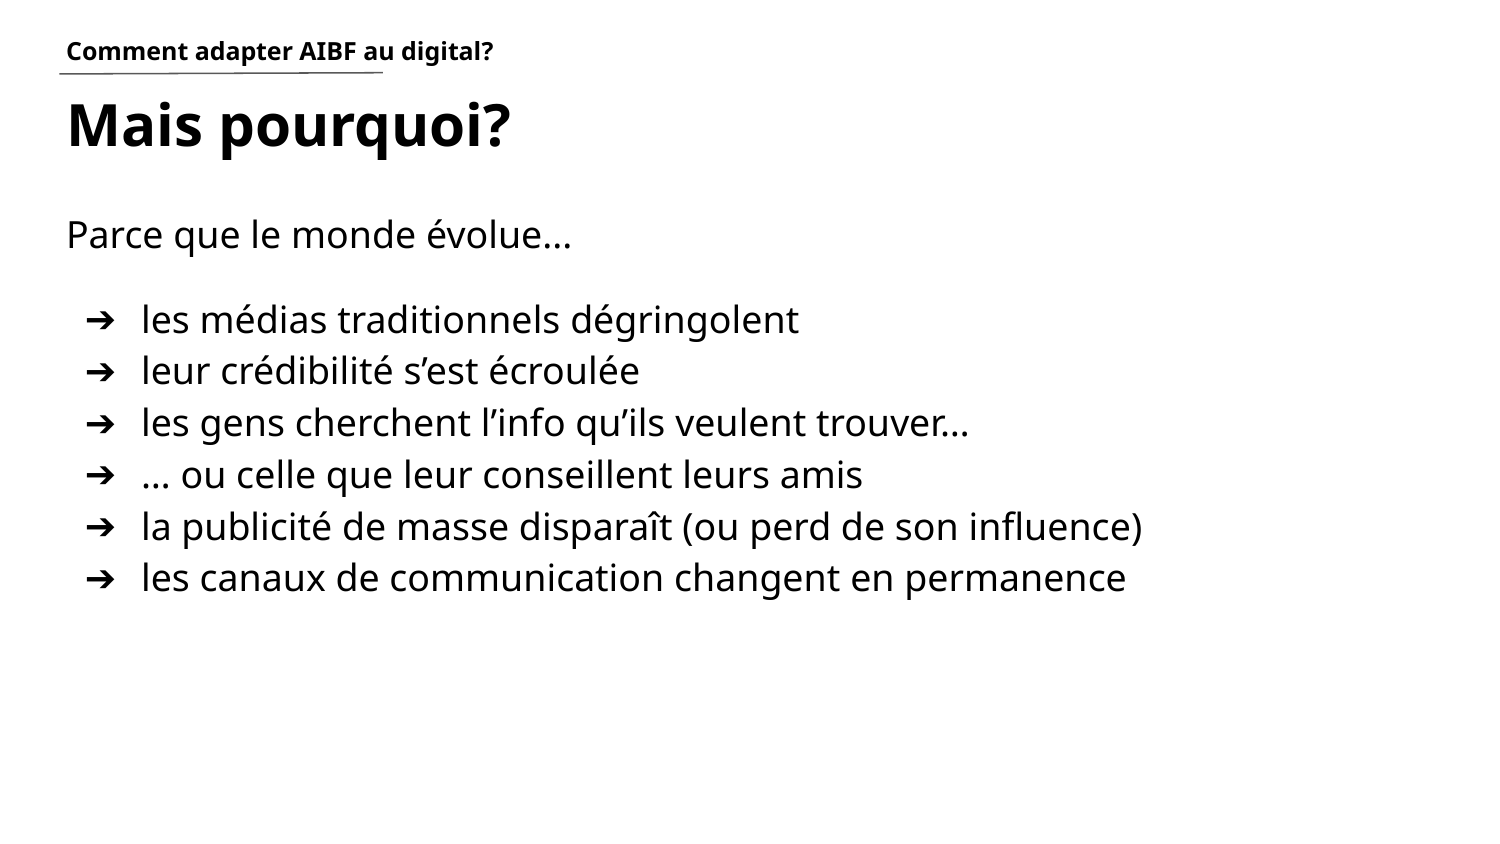

Comment adapter AIBF au digital?
# Mais pourquoi?
Parce que le monde évolue...
les médias traditionnels dégringolent
leur crédibilité s’est écroulée
les gens cherchent l’info qu’ils veulent trouver…
… ou celle que leur conseillent leurs amis
la publicité de masse disparaît (ou perd de son influence)
les canaux de communication changent en permanence